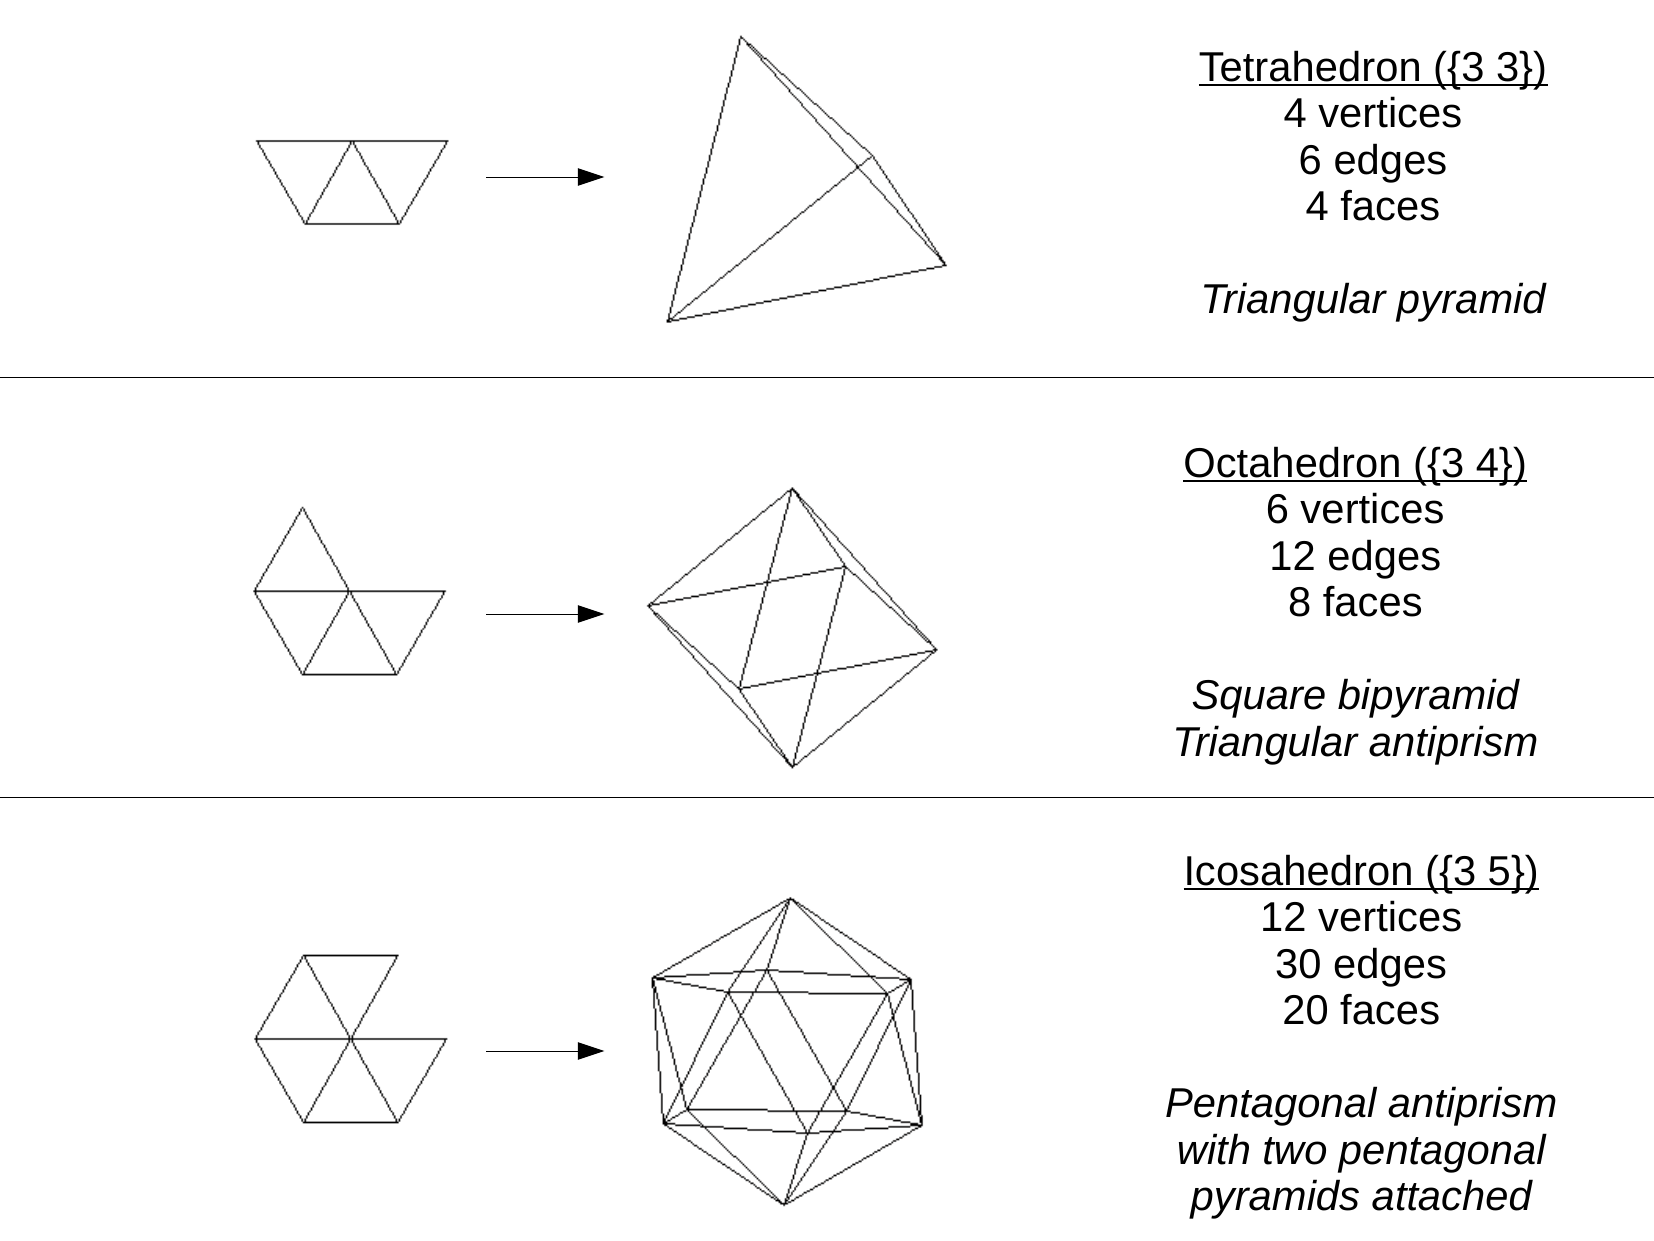

# Tetrahedron ({3 3})
4 vertices
6 edges
4 faces
Triangular pyramid
Octahedron ({3 4})
6 vertices
12 edges
8 faces
Square bipyramid
Triangular antiprism
Icosahedron ({3 5})
12 vertices
30 edges
20 faces
Pentagonal antiprism with two pentagonal pyramids attached